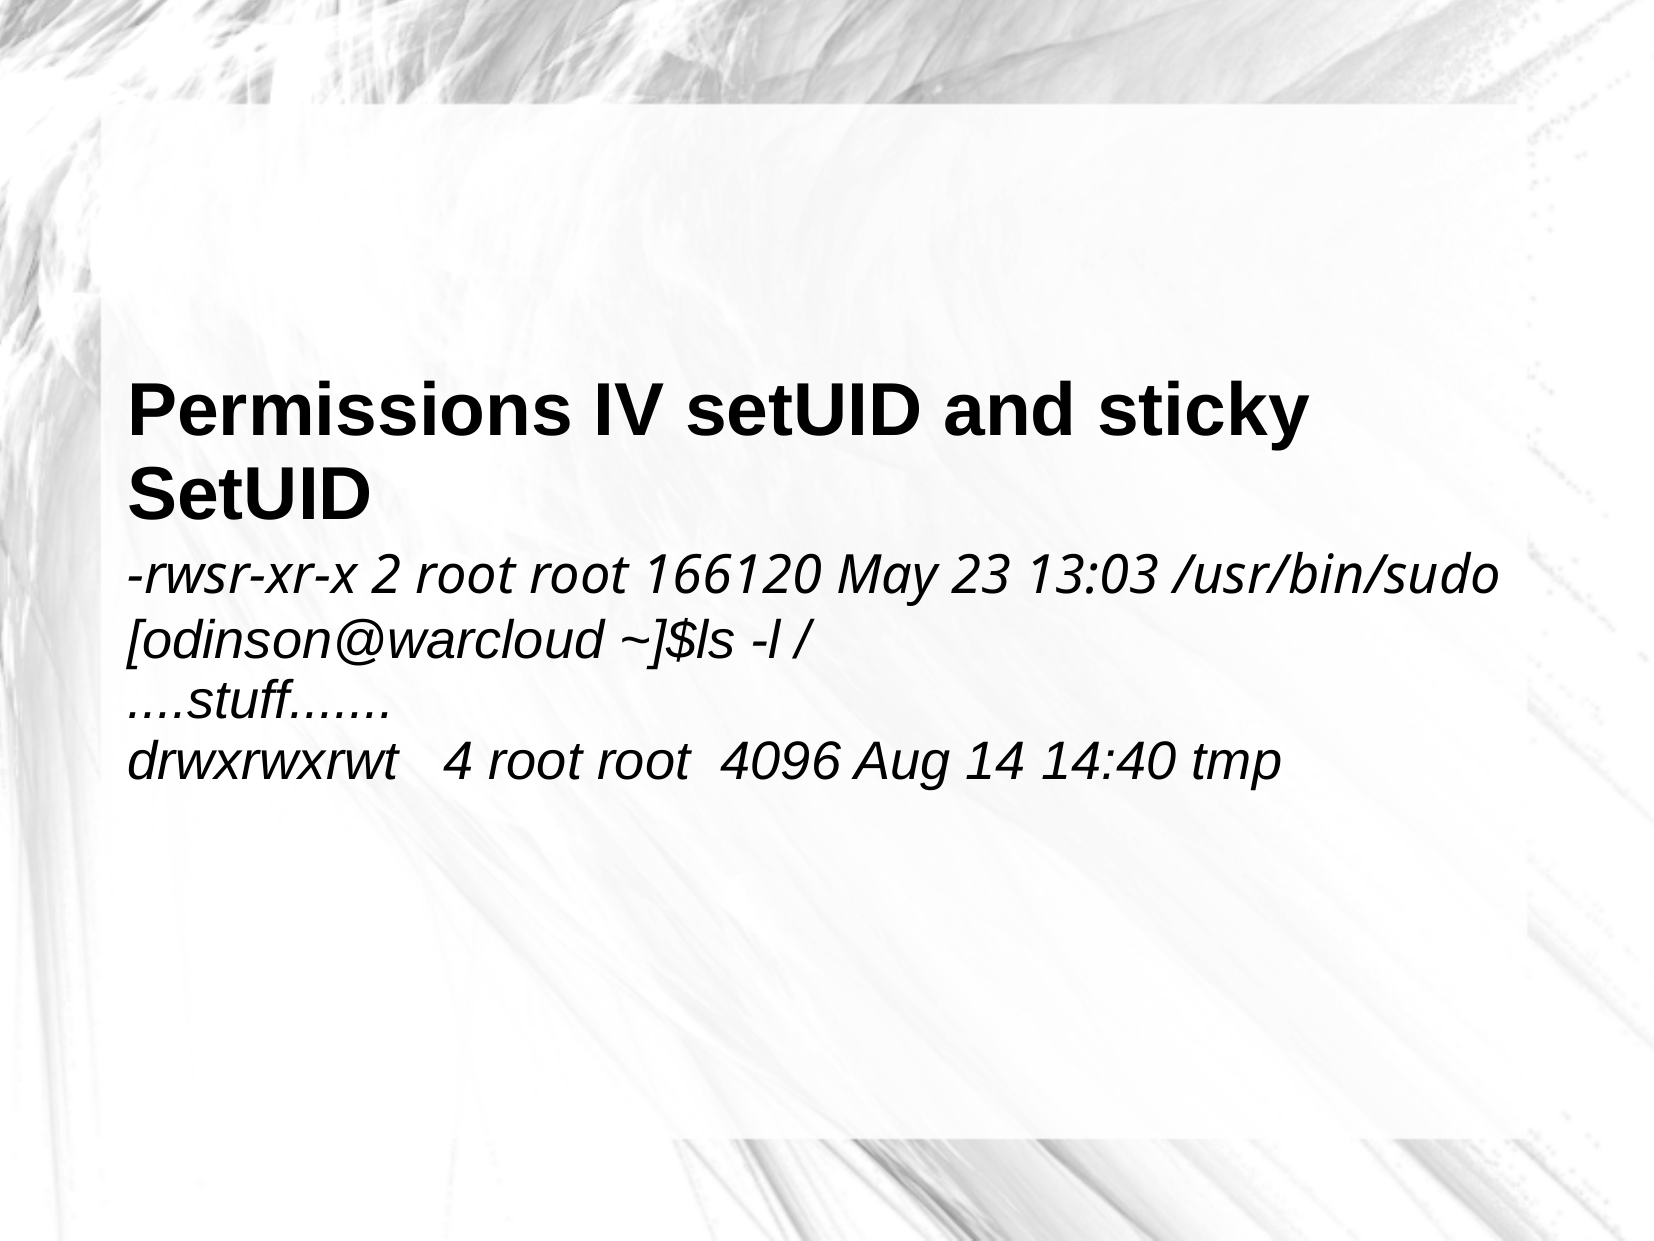

Permissions IV setUID and sticky
SetUID
-rwsr-xr-x 2 root root 166120 May 23 13:03 /usr/bin/sudo
[odinson@warcloud ~]$ls -l /
....stuff.......
drwxrwxrwt 4 root root 4096 Aug 14 14:40 tmp